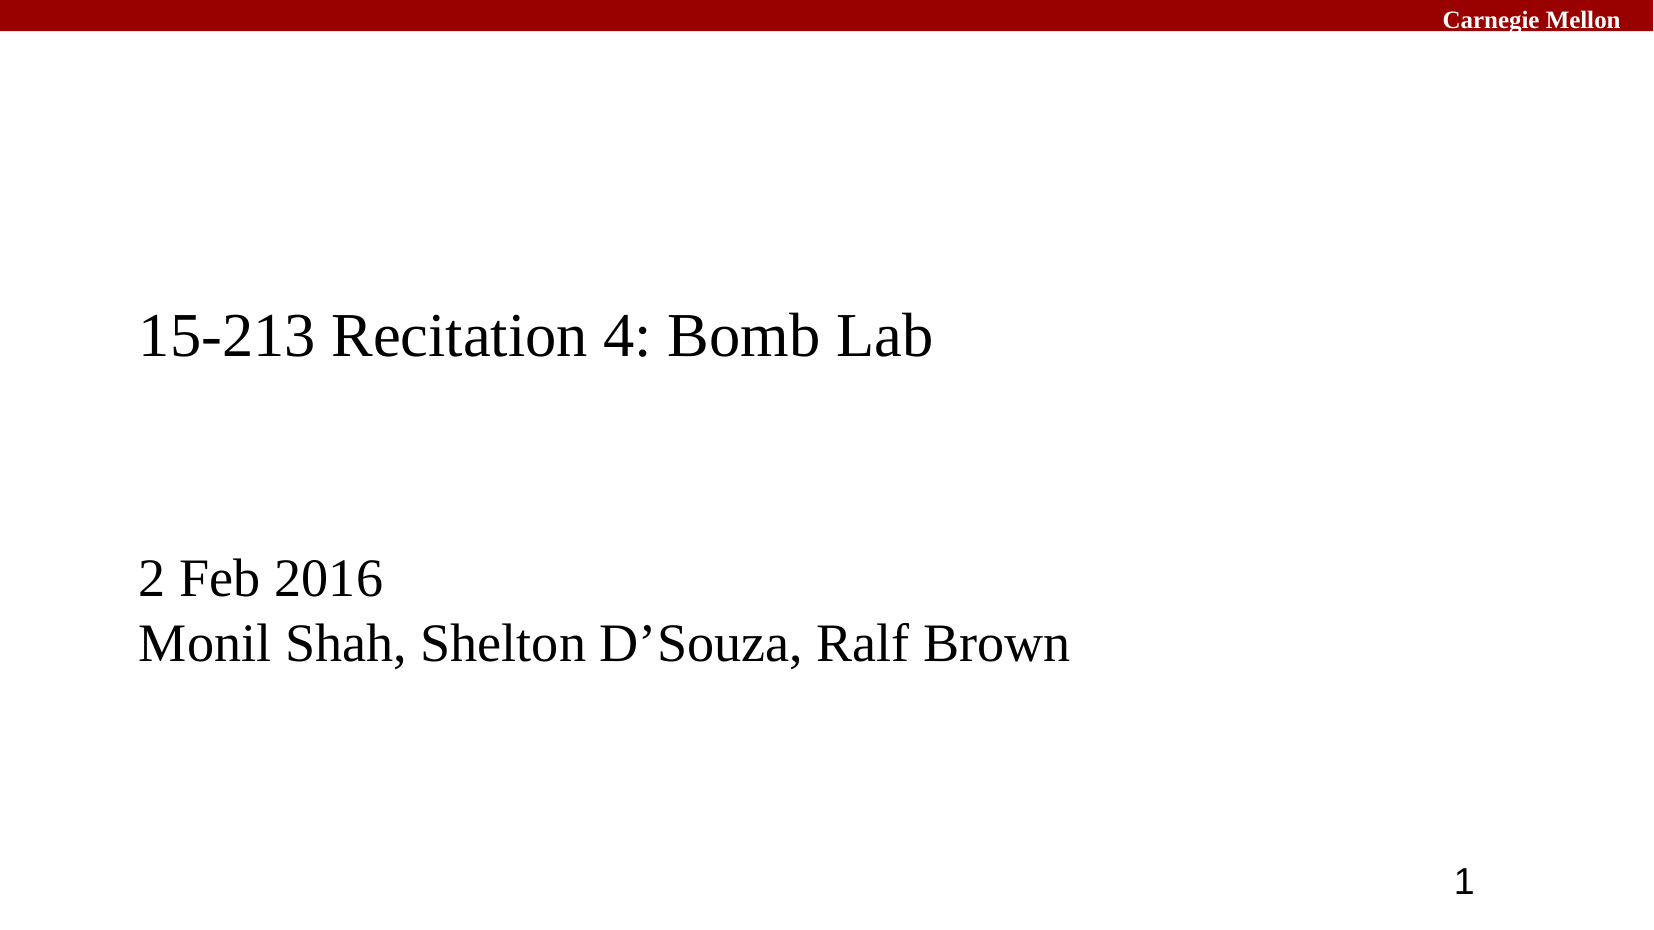

# 15-213 Recitation 4: Bomb Lab
2 Feb 2016
Monil Shah, Shelton D’Souza, Ralf Brown